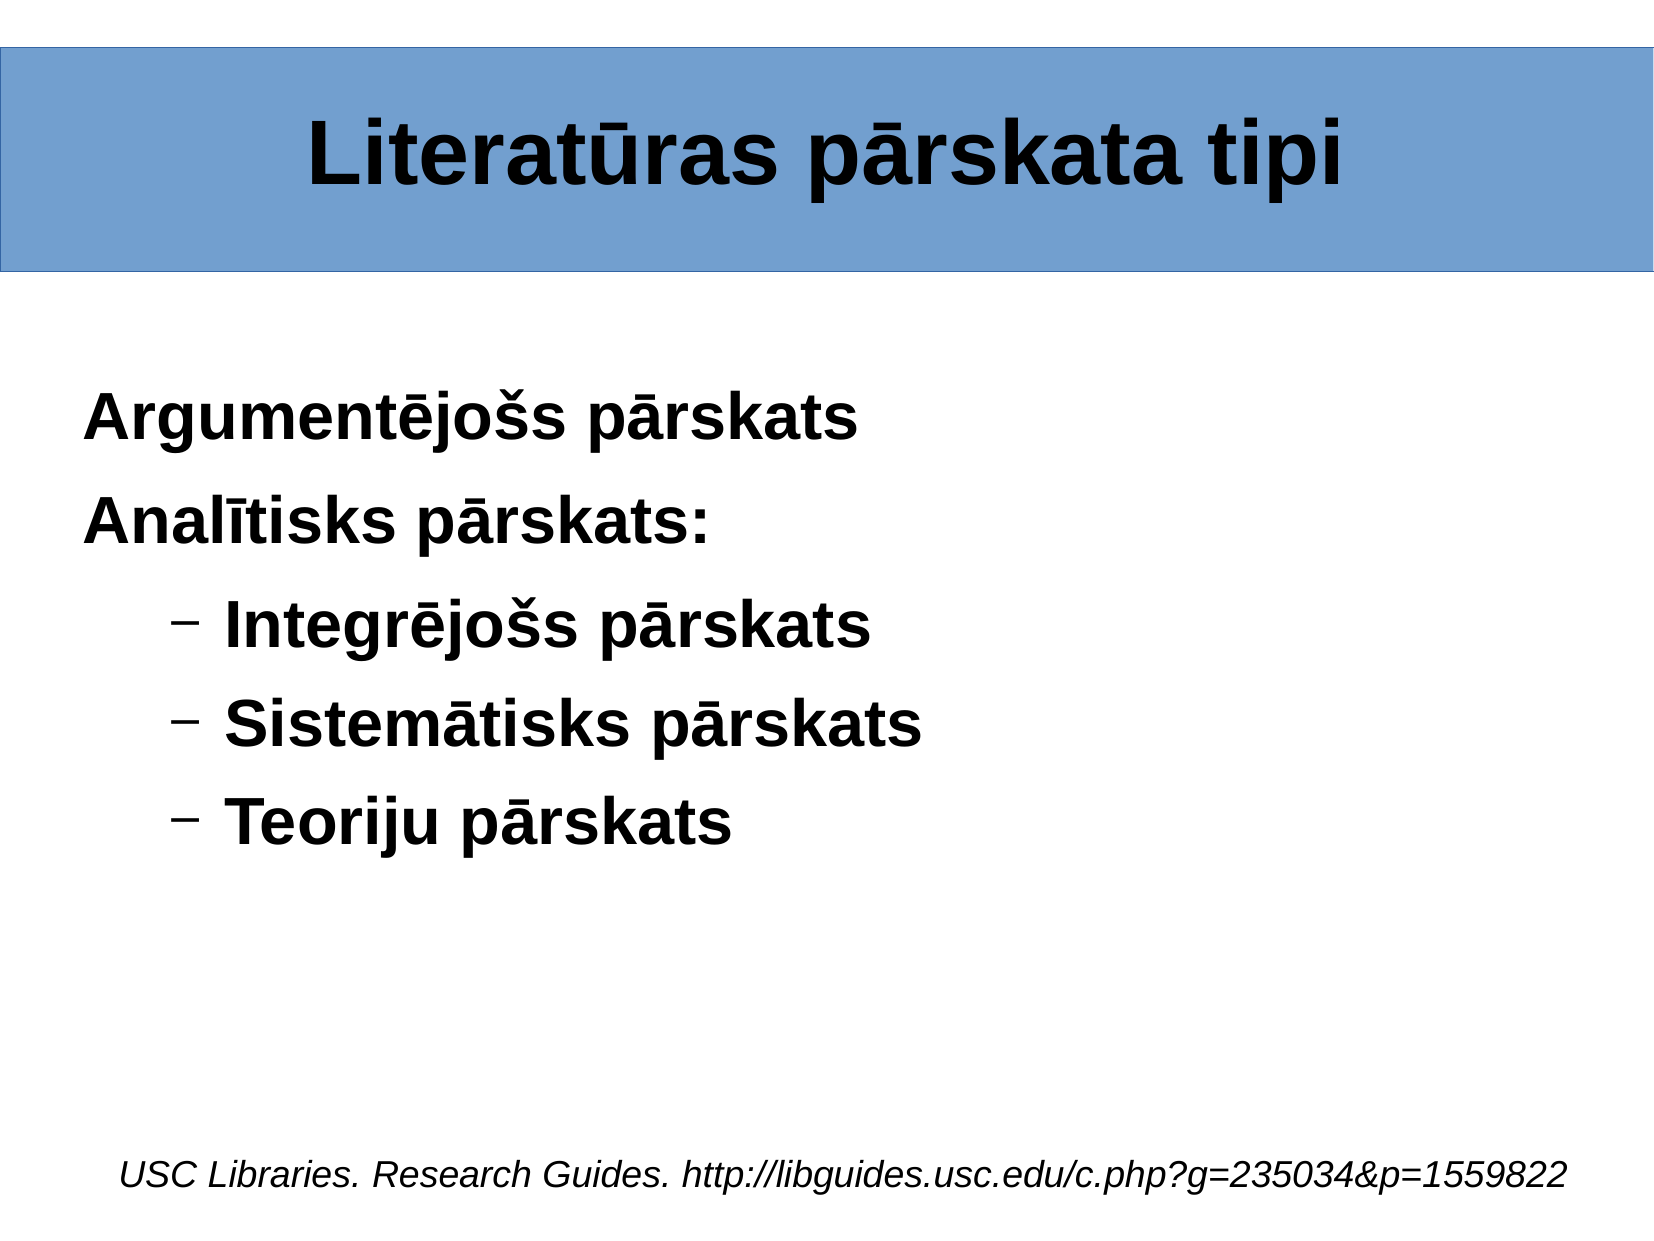

# Literatūras pārskata tipi
Argumentējošs pārskats
Analītisks pārskats:
Integrējošs pārskats
Sistemātisks pārskats
Teoriju pārskats
USC Libraries. Research Guides. http://libguides.usc.edu/c.php?g=235034&p=1559822